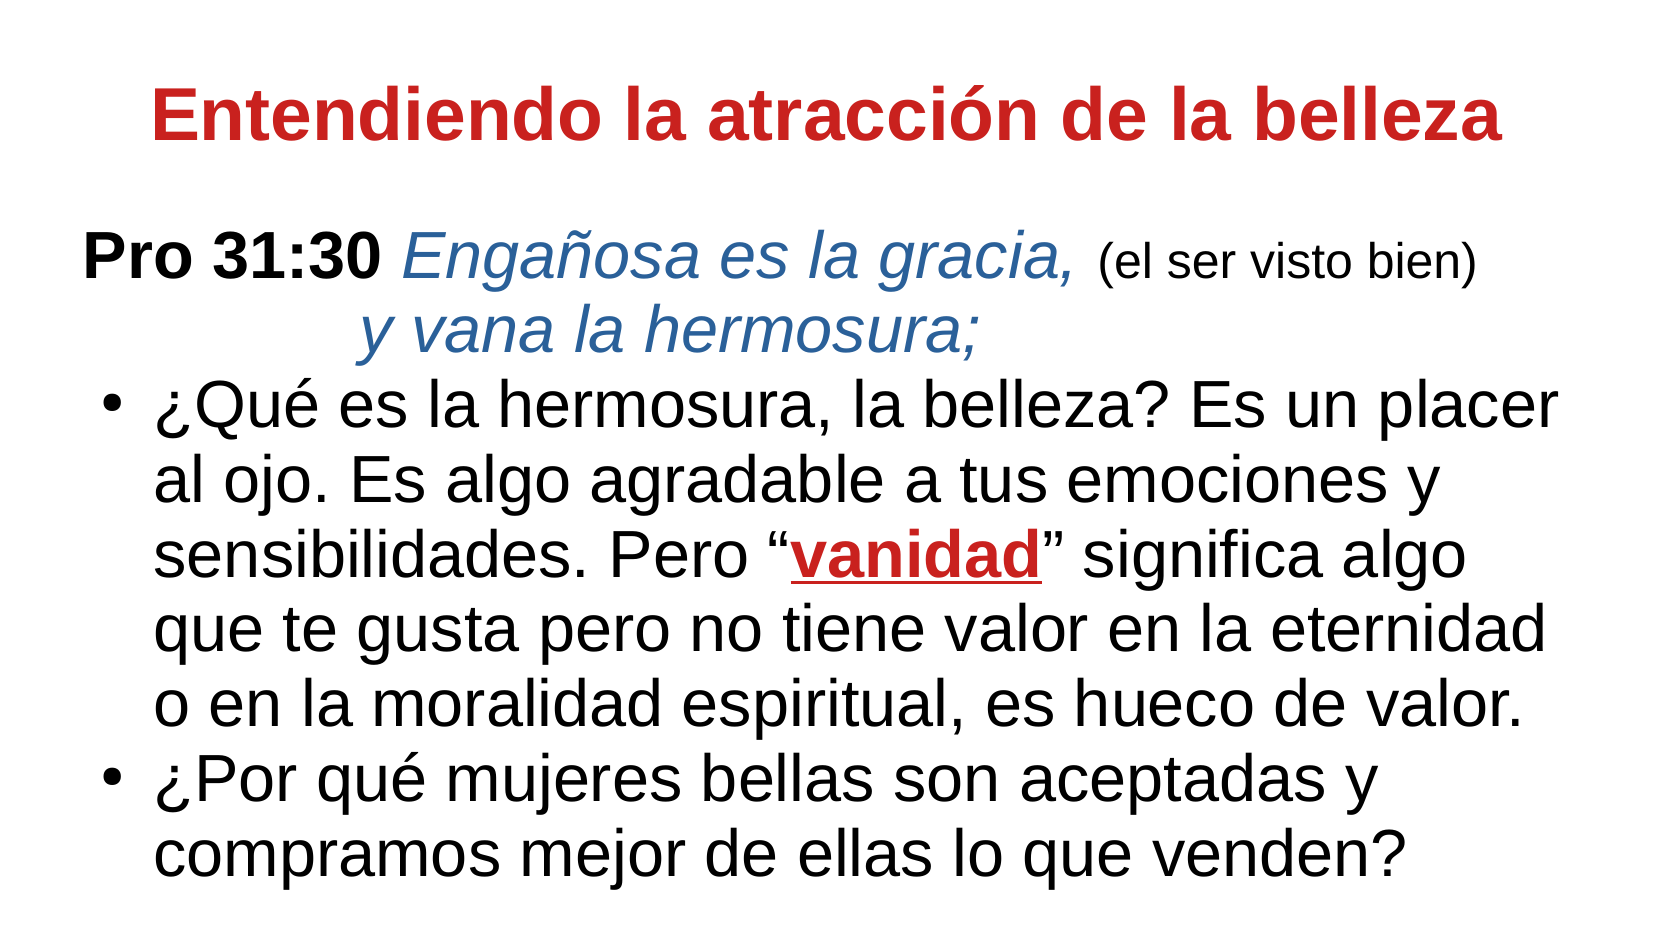

# Entendiendo la atracción de la belleza
Pro 31:30 Engañosa es la gracia, (el ser visto bien)
 y vana la hermosura;
¿Qué es la hermosura, la belleza? Es un placer al ojo. Es algo agradable a tus emociones y sensibilidades. Pero “vanidad” significa algo que te gusta pero no tiene valor en la eternidad o en la moralidad espiritual, es hueco de valor.
¿Por qué mujeres bellas son aceptadas y compramos mejor de ellas lo que venden?